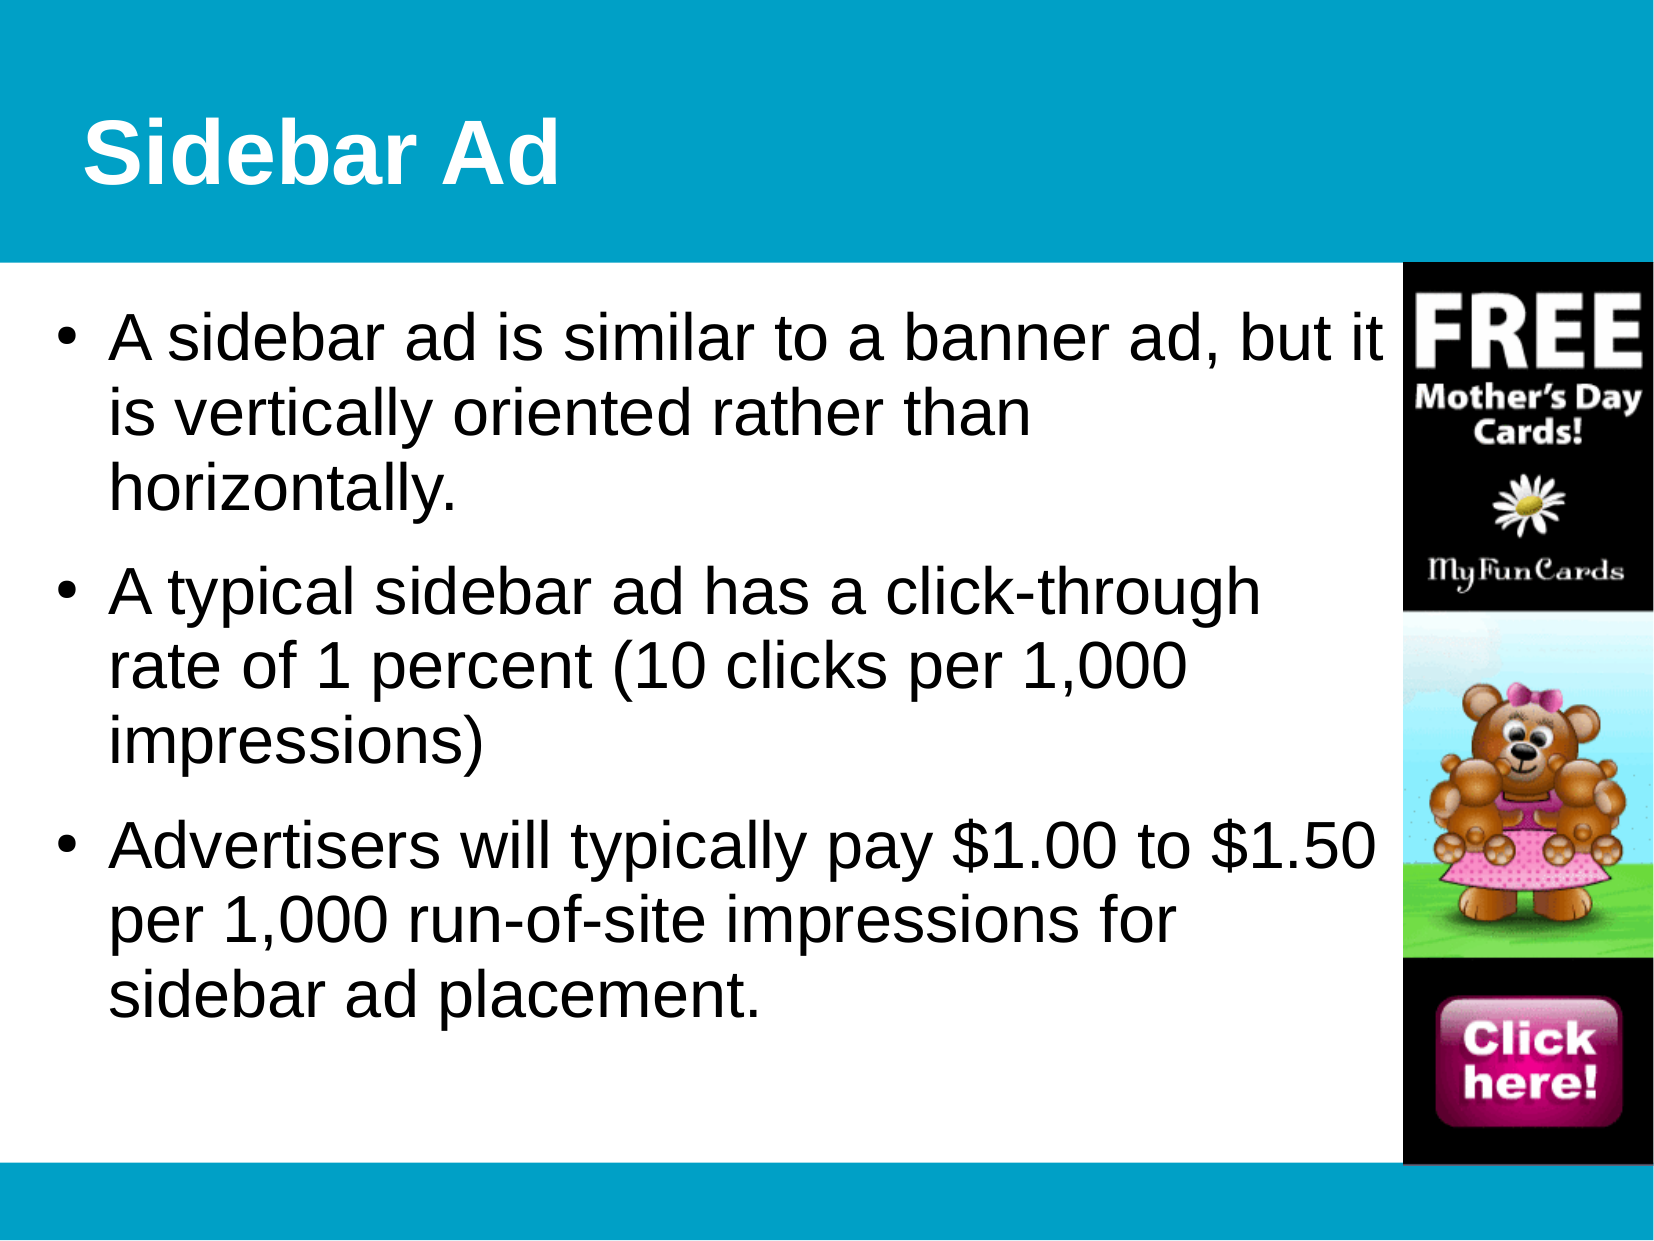

# Sidebar Ad
A sidebar ad is similar to a banner ad, but it is vertically oriented rather than horizontally.
A typical sidebar ad has a click-through rate of 1 percent (10 clicks per 1,000 impressions)
Advertisers will typically pay $1.00 to $1.50 per 1,000 run-of-site impressions for sidebar ad placement.